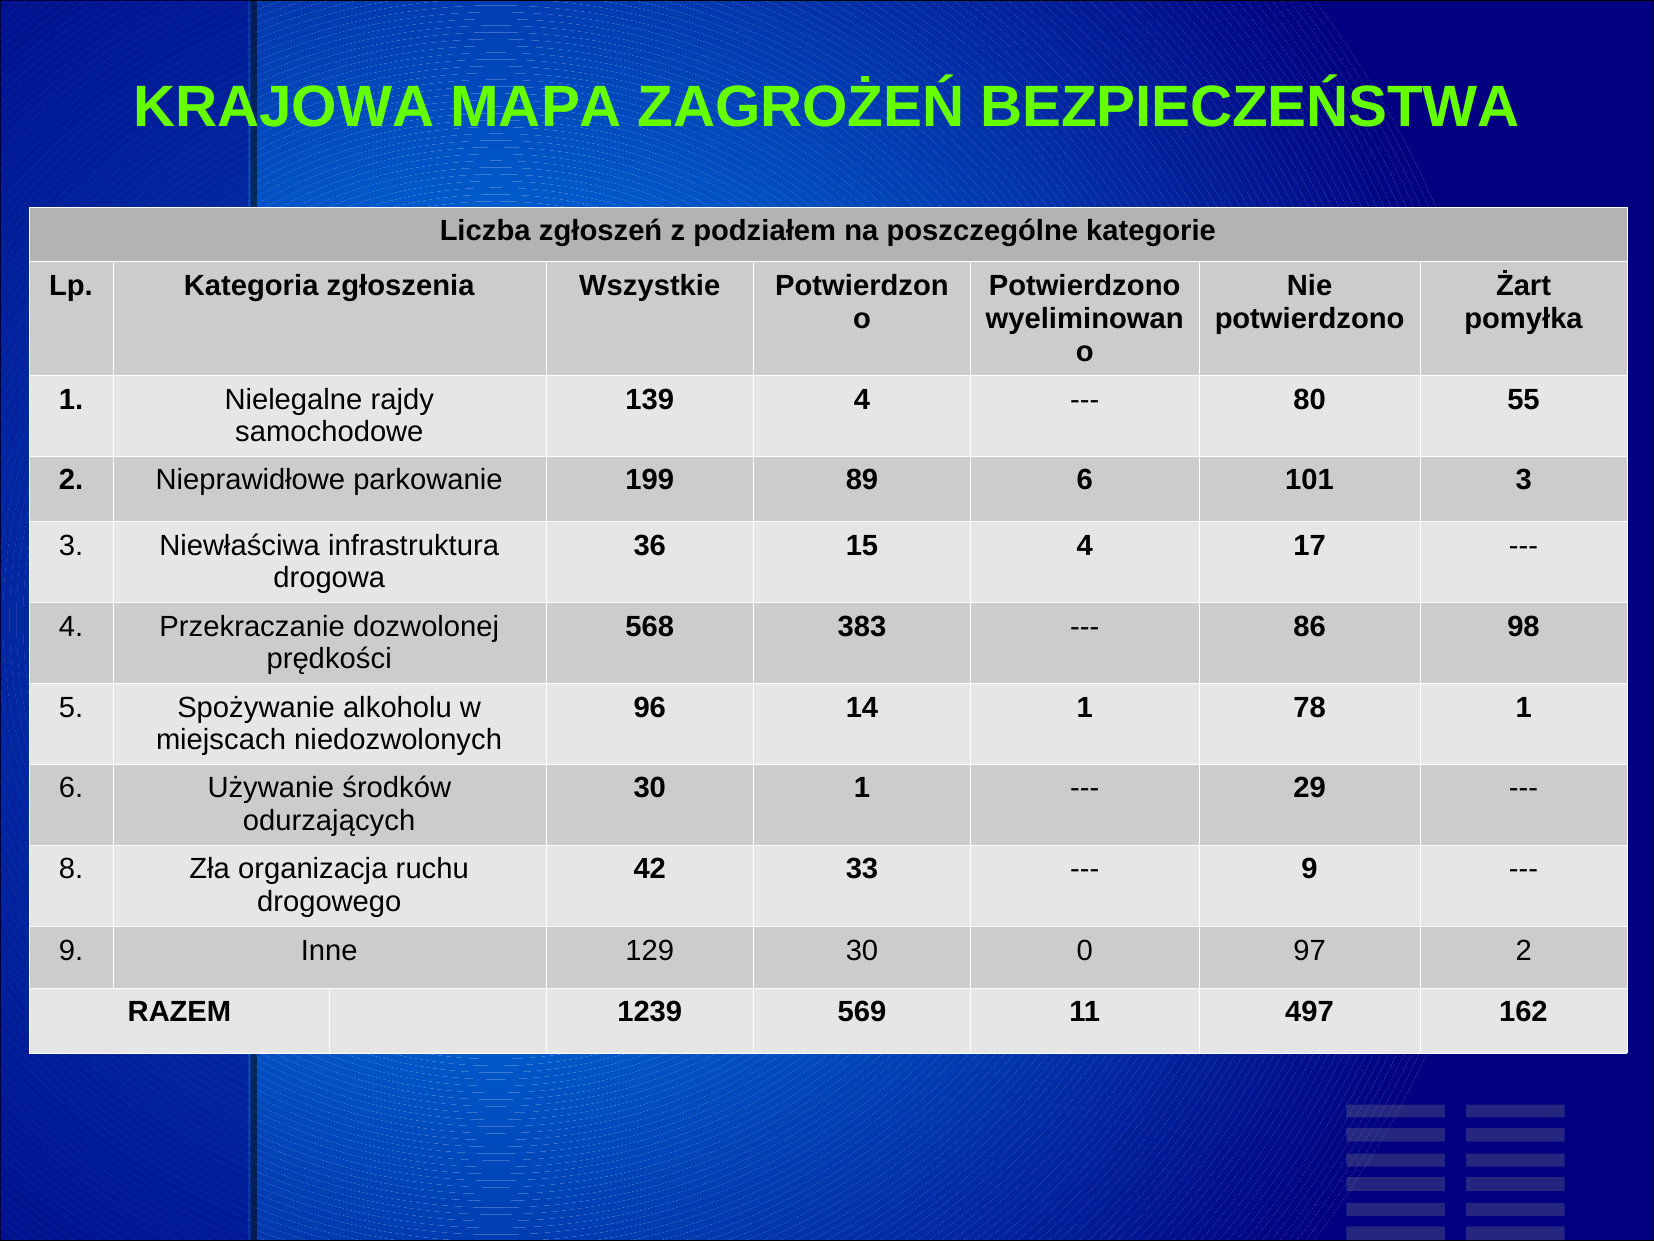

KRAJOWA MAPA ZAGROŻEŃ BEZPIECZEŃSTWA
| Liczba zgłoszeń z podziałem na poszczególne kategorie | | | | | | | |
| --- | --- | --- | --- | --- | --- | --- | --- |
| Lp. | Kategoria zgłoszenia | | Wszystkie | Potwierdzono | Potwierdzono wyeliminowano | Nie potwierdzono | Żart pomyłka |
| 1. | Nielegalne rajdy samochodowe | | 139 | 4 | --- | 80 | 55 |
| 2. | Nieprawidłowe parkowanie | | 199 | 89 | 6 | 101 | 3 |
| 3. | Niewłaściwa infrastruktura drogowa | | 36 | 15 | 4 | 17 | --- |
| 4. | Przekraczanie dozwolonej prędkości | | 568 | 383 | --- | 86 | 98 |
| 5. | Spożywanie alkoholu w miejscach niedozwolonych | | 96 | 14 | 1 | 78 | 1 |
| 6. | Używanie środków odurzających | | 30 | 1 | --- | 29 | --- |
| 8. | Zła organizacja ruchu drogowego | | 42 | 33 | --- | 9 | --- |
| 9. | Inne | | 129 | 30 | 0 | 97 | 2 |
| RAZEM | | | 1239 | 569 | 11 | 497 | 162 |